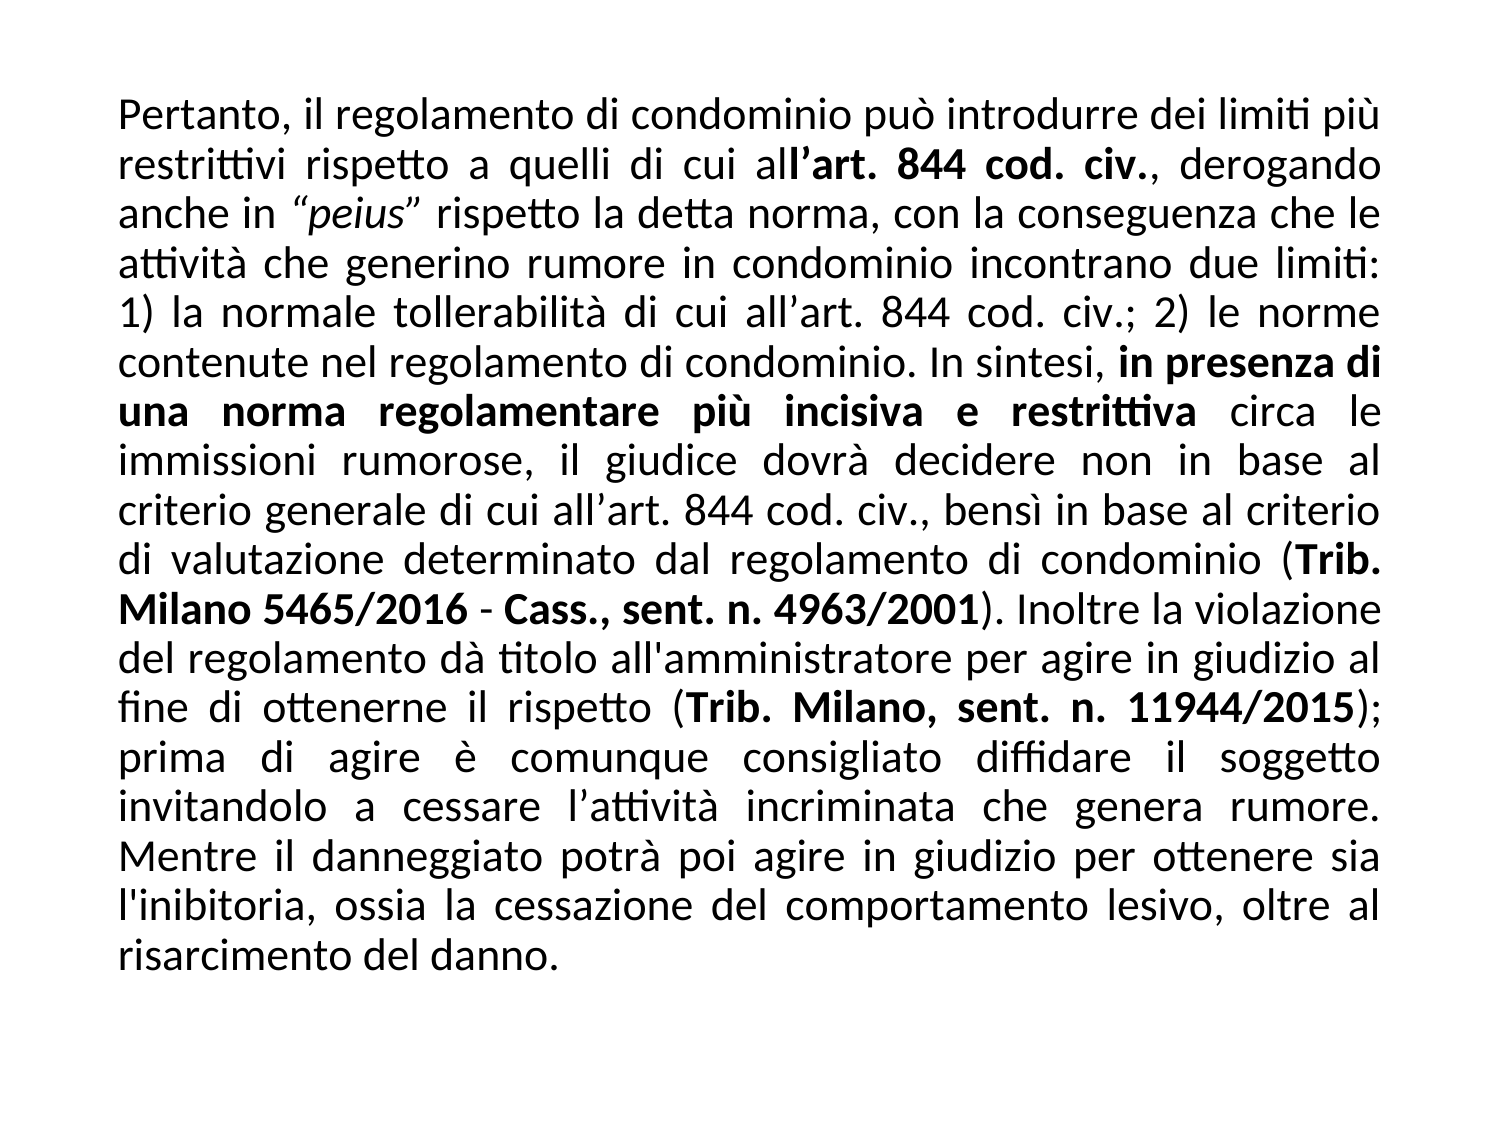

# Pertanto, il regolamento di condominio può introdurre dei limiti più restrittivi rispetto a quelli di cui all’art. 844 cod. civ., derogando anche in “peius” rispetto la detta norma, con la conseguenza che le attività che generino rumore in condominio incontrano due limiti: 1) la normale tollerabilità di cui all’art. 844 cod. civ.; 2) le norme contenute nel regolamento di condominio. In sintesi, in presenza di una norma regolamentare più incisiva e restrittiva circa le immissioni rumorose, il giudice dovrà decidere non in base al criterio generale di cui all’art. 844 cod. civ., bensì in base al criterio di valutazione determinato dal regolamento di condominio (Trib. Milano 5465/2016 - Cass., sent. n. 4963/2001). Inoltre la violazione del regolamento dà titolo all'amministratore per agire in giudizio al fine di ottenerne il rispetto (Trib. Milano, sent. n. 11944/2015); prima di agire è comunque consigliato diffidare il soggetto invitandolo a cessare l’attività incriminata che genera rumore. Mentre il danneggiato potrà poi agire in giudizio per ottenere sia l'inibitoria, ossia la cessazione del comportamento lesivo, oltre al risarcimento del danno.